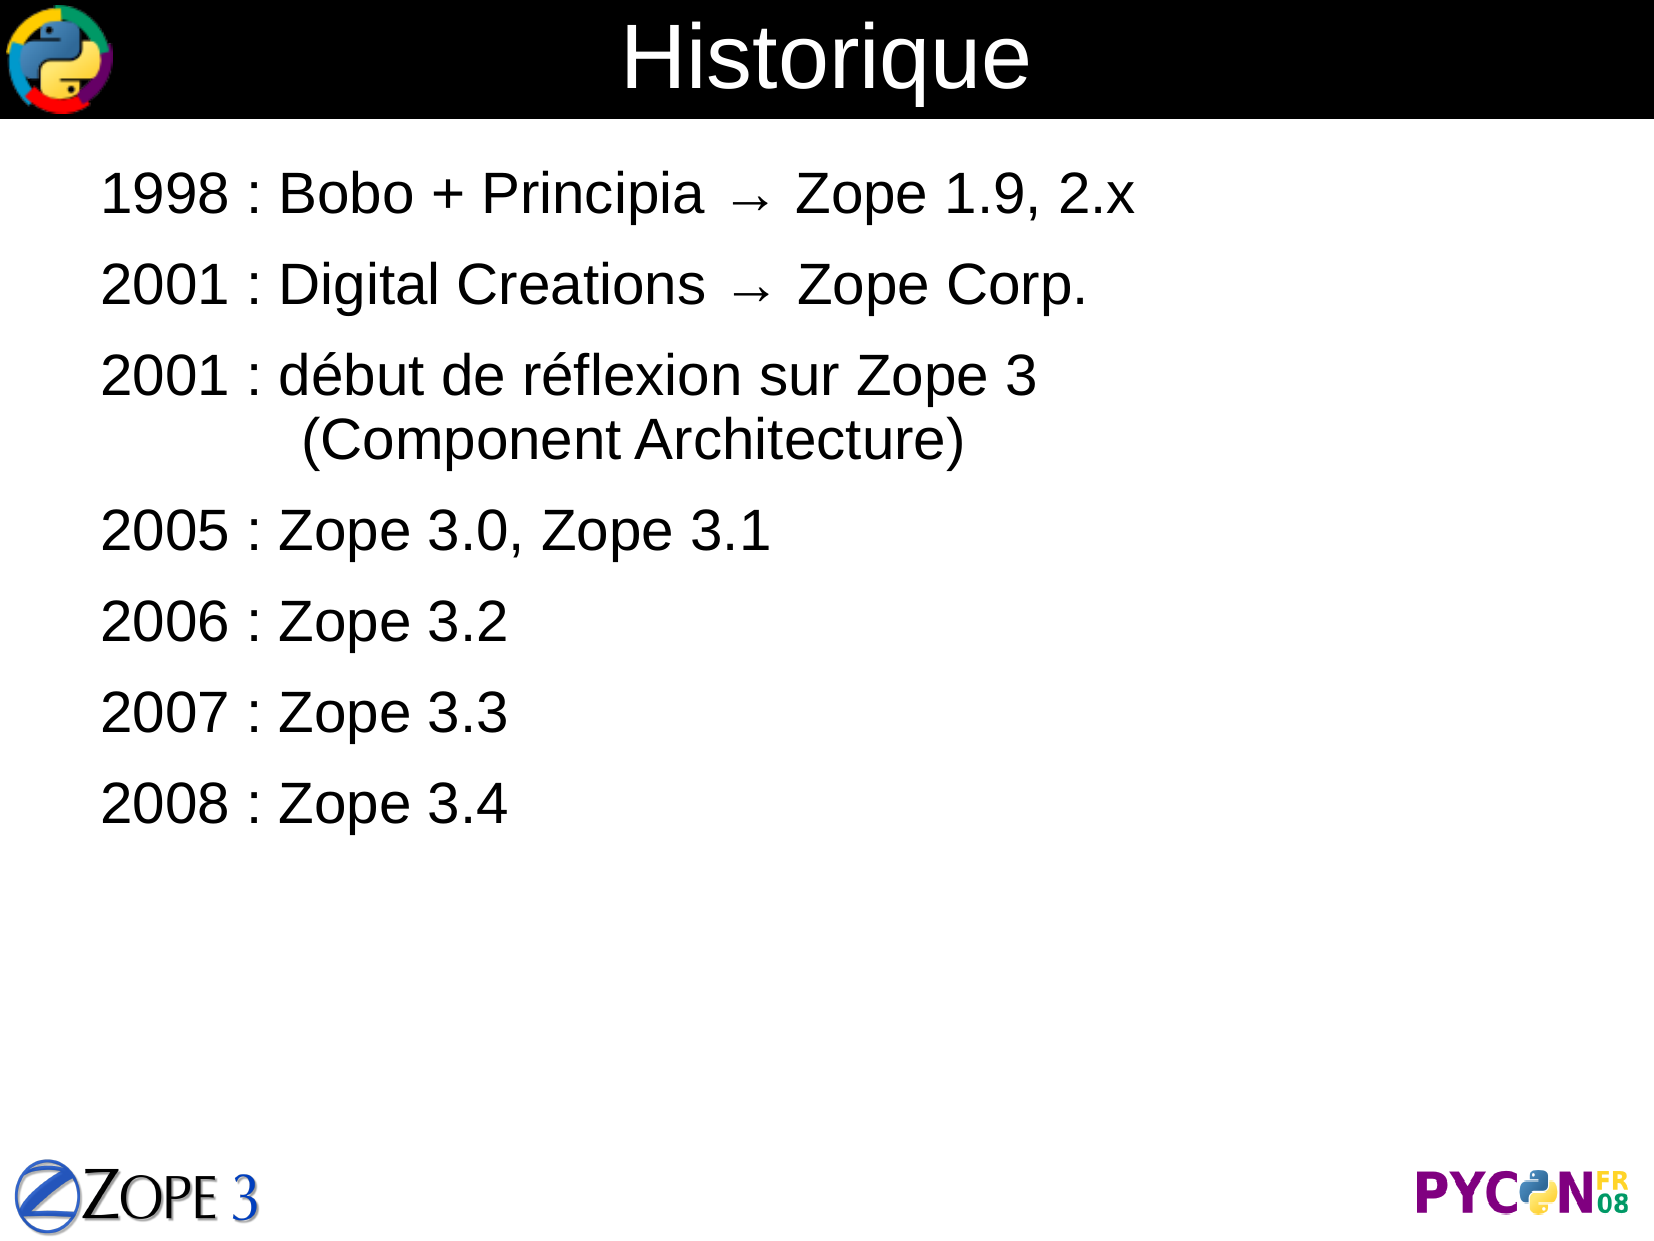

# Historique
1998 : Bobo + Principia → Zope 1.9, 2.x
2001 : Digital Creations → Zope Corp.
2001 : début de réflexion sur Zope 3
		(Component Architecture)
2005 : Zope 3.0, Zope 3.1
2006 : Zope 3.2
2007 : Zope 3.3
2008 : Zope 3.4